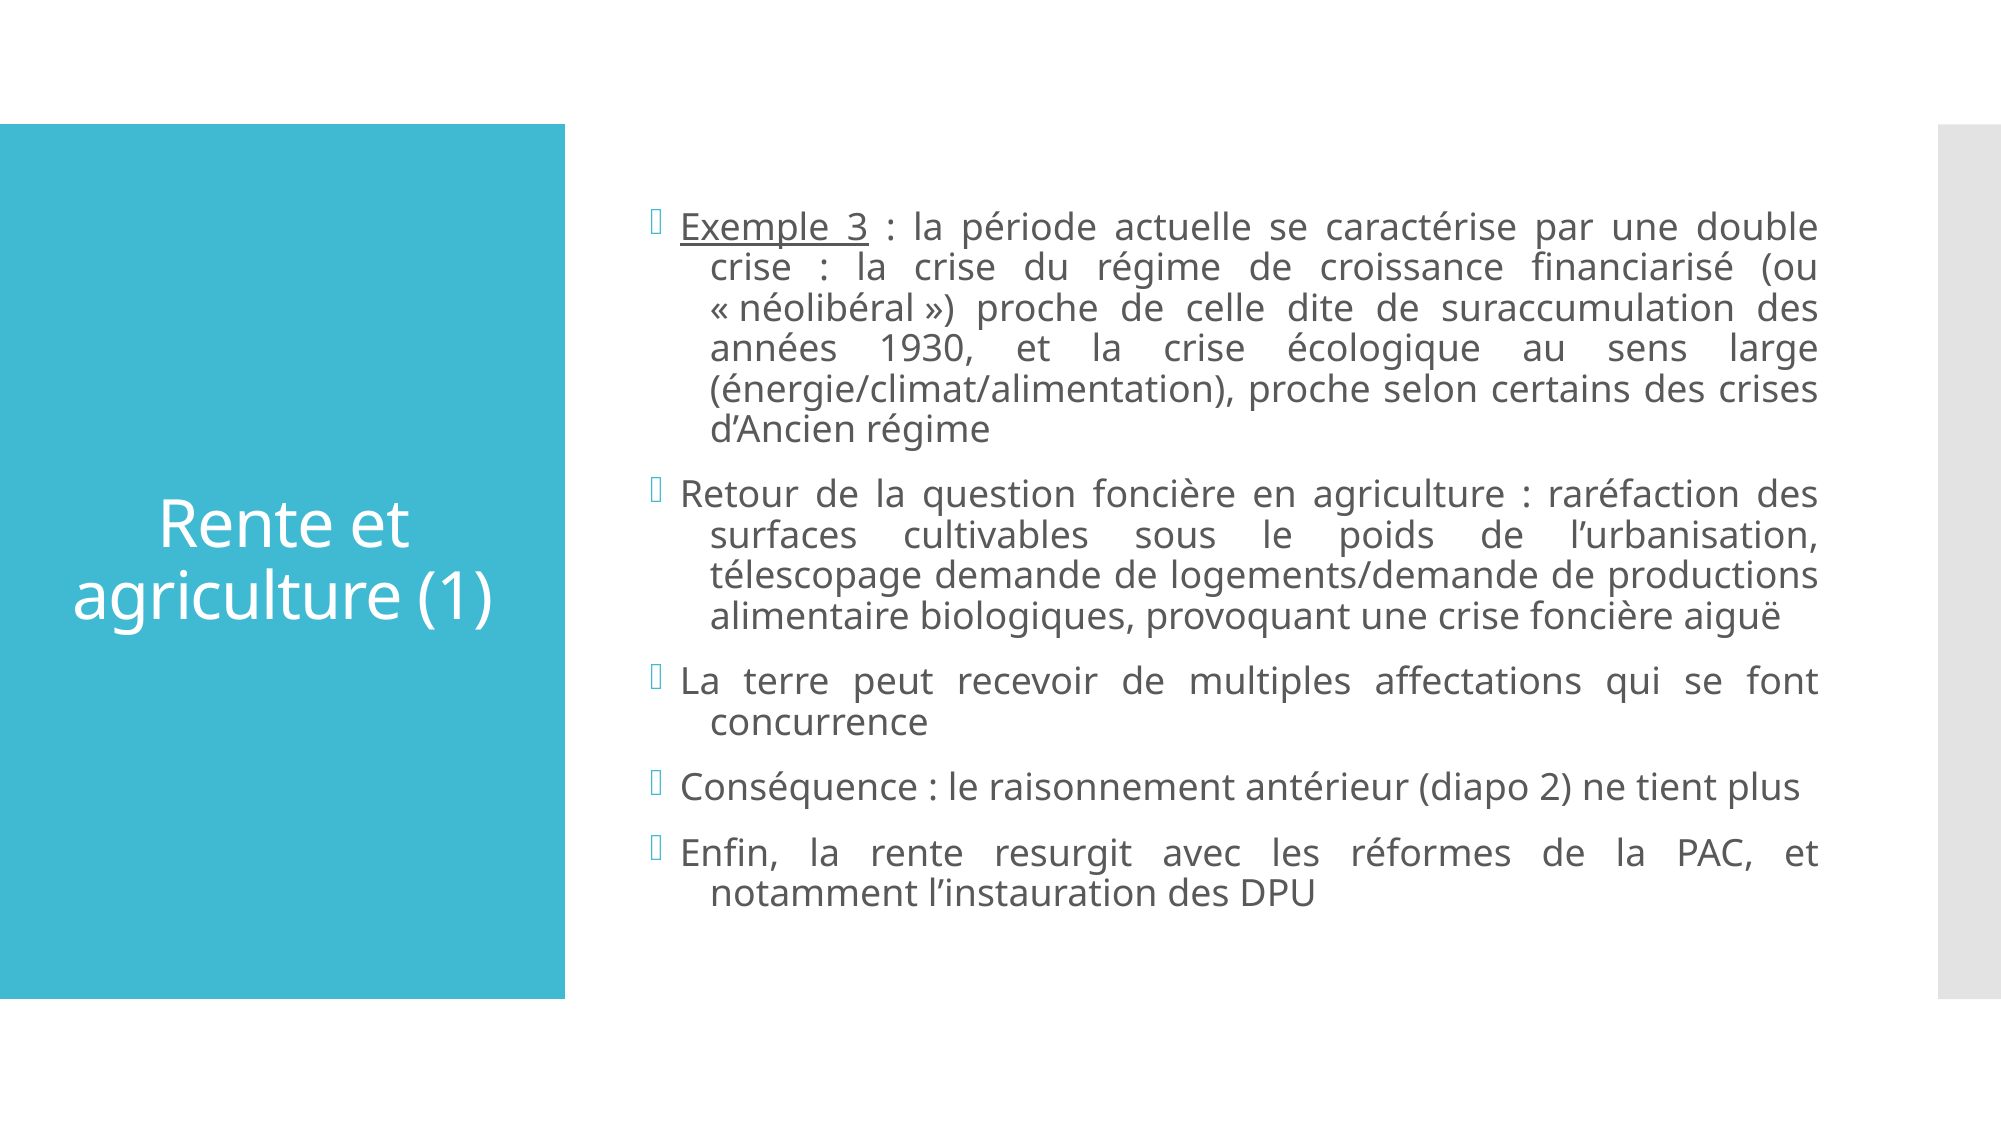

Exemple 3 : la période actuelle se caractérise par une double crise : la crise du régime de croissance financiarisé (ou « néolibéral ») proche de celle dite de suraccumulation des années 1930, et la crise écologique au sens large (énergie/climat/alimentation), proche selon certains des crises d’Ancien régime
Retour de la question foncière en agriculture : raréfaction des surfaces cultivables sous le poids de l’urbanisation, télescopage demande de logements/demande de productions alimentaire biologiques, provoquant une crise foncière aiguë
La terre peut recevoir de multiples affectations qui se font concurrence
Conséquence : le raisonnement antérieur (diapo 2) ne tient plus
Enfin, la rente resurgit avec les réformes de la PAC, et notamment l’instauration des DPU
# Rente et agriculture (1)